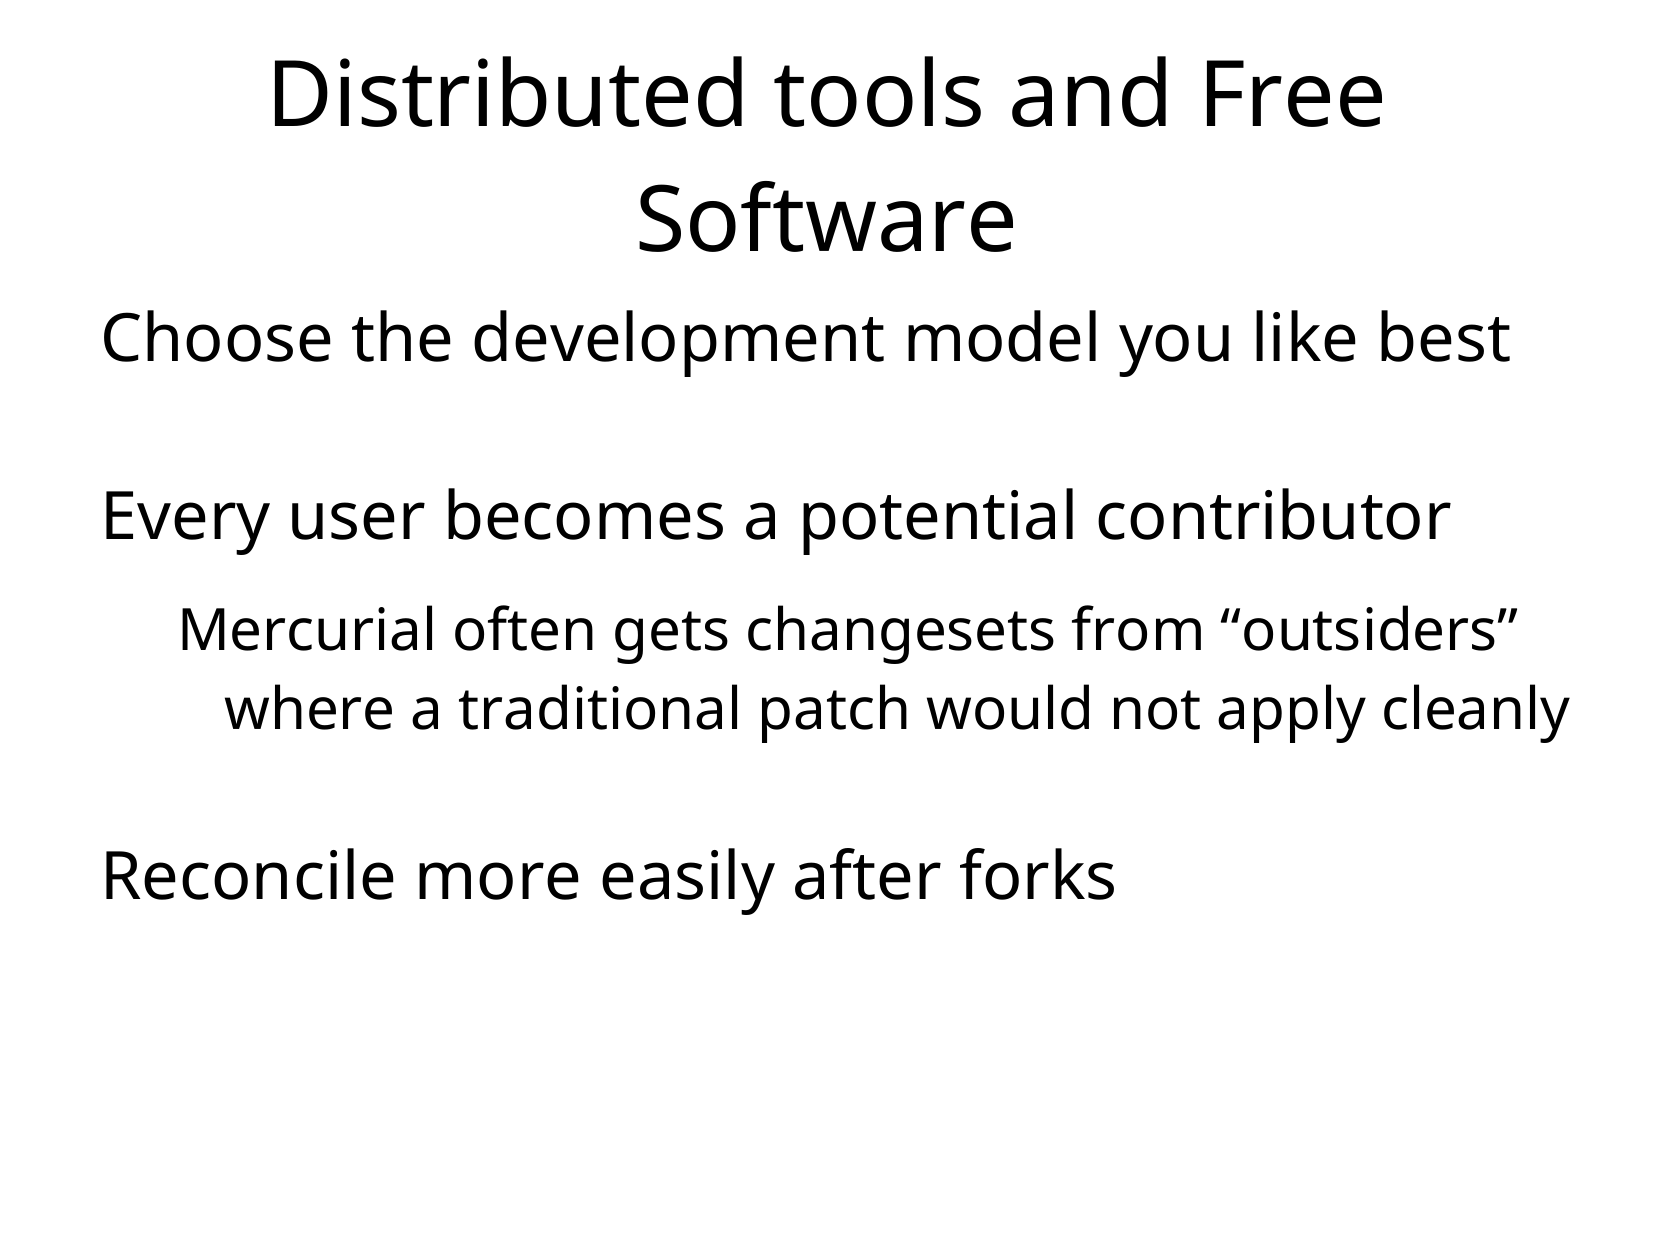

# Distributed tools and Free Software
Choose the development model you like best
Every user becomes a potential contributor
Mercurial often gets changesets from “outsiders” where a traditional patch would not apply cleanly
Reconcile more easily after forks